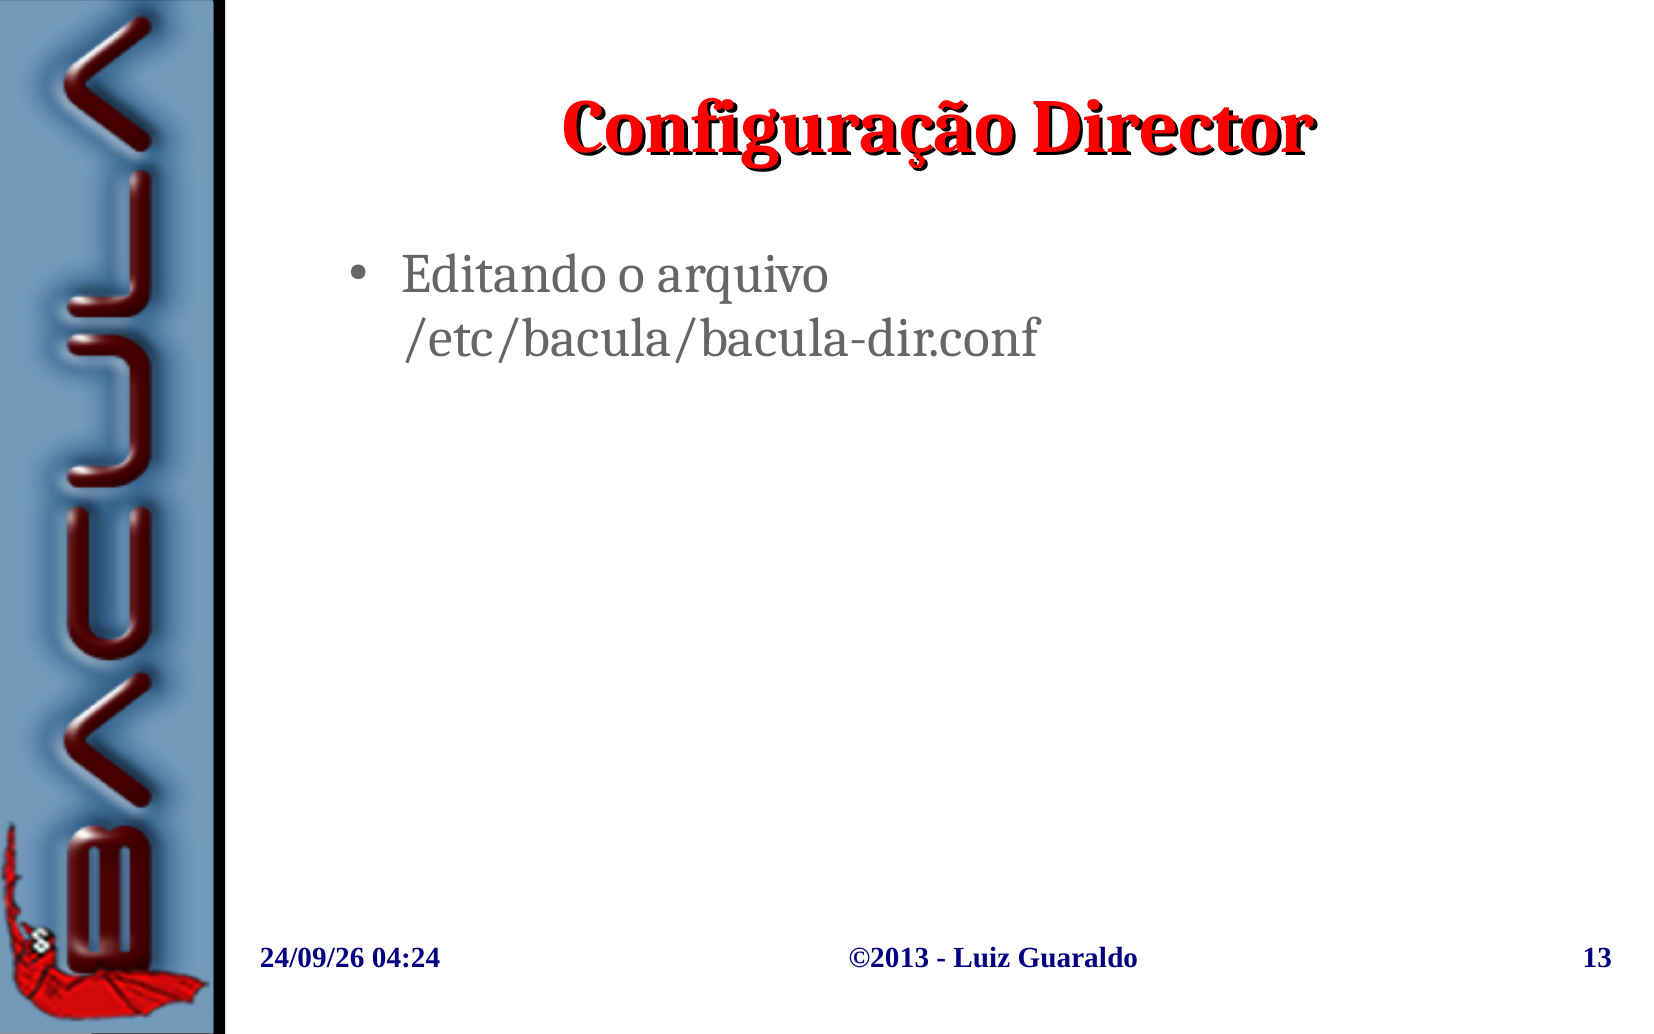

# Configuração Director
Editando o arquivo
/etc/bacula/bacula-dir.conf
©2013 - Luiz Guaraldo
13